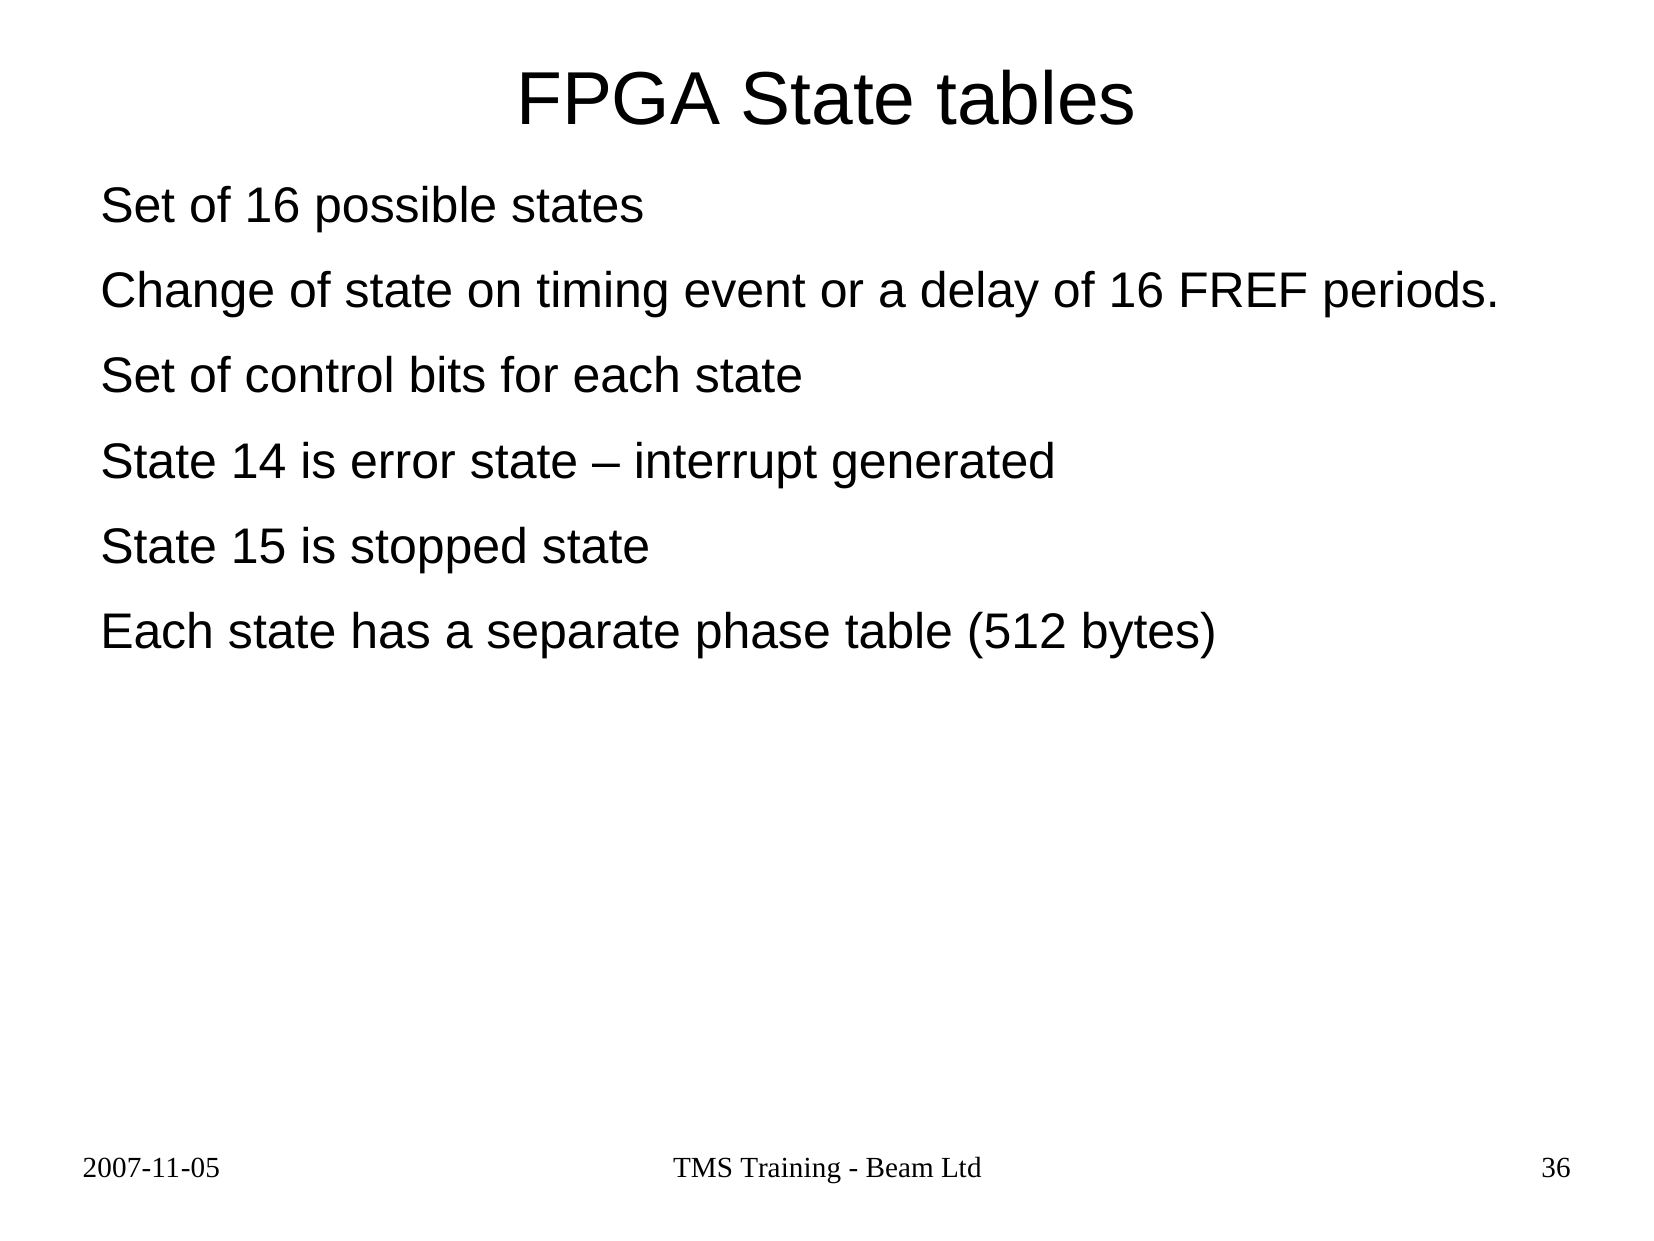

# FPGA State tables
Set of 16 possible states
Change of state on timing event or a delay of 16 FREF periods.
Set of control bits for each state
State 14 is error state – interrupt generated
State 15 is stopped state
Each state has a separate phase table (512 bytes)
36